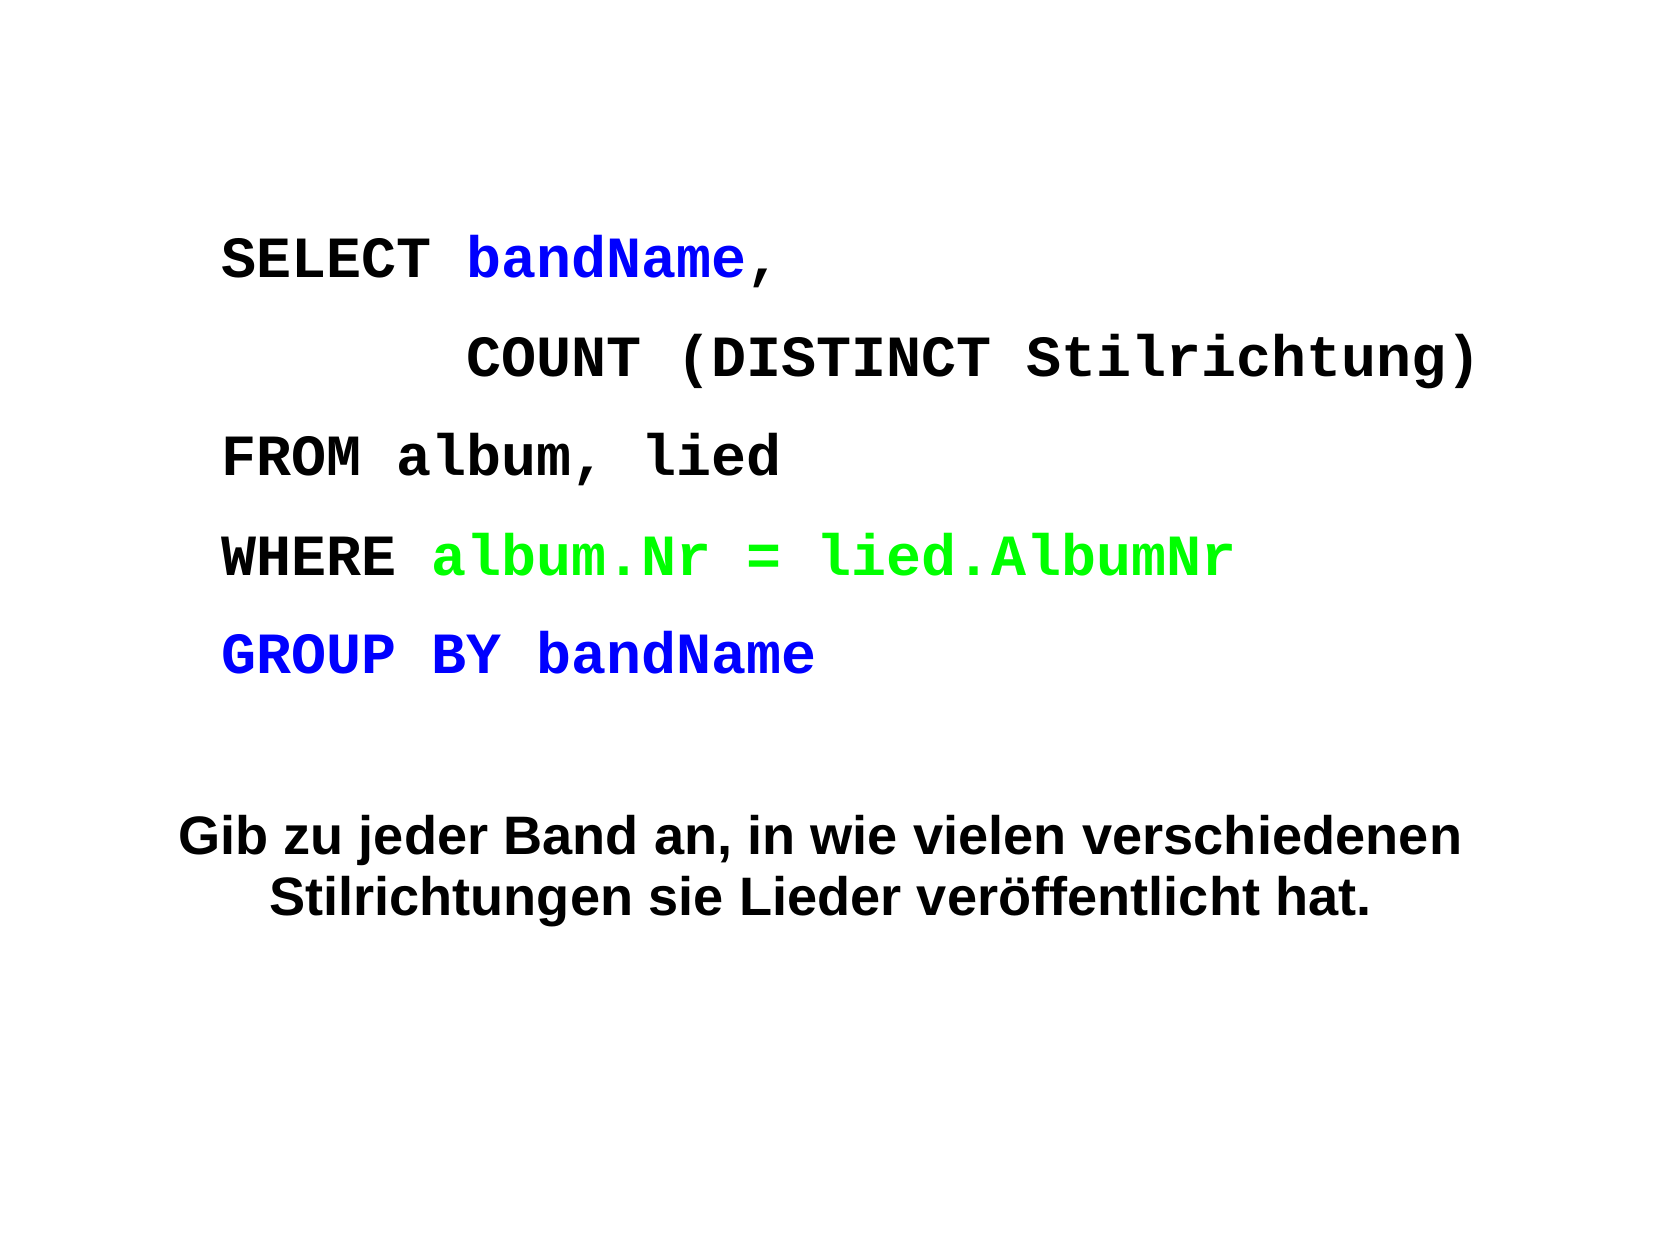

SELECT bandName,
 COUNT (DISTINCT Stilrichtung)
FROM album, lied
WHERE album.Nr = lied.AlbumNr
GROUP BY bandName
# Gib zu jeder Band an, in wie vielen verschiedenen Stilrichtungen sie Lieder veröffentlicht hat.